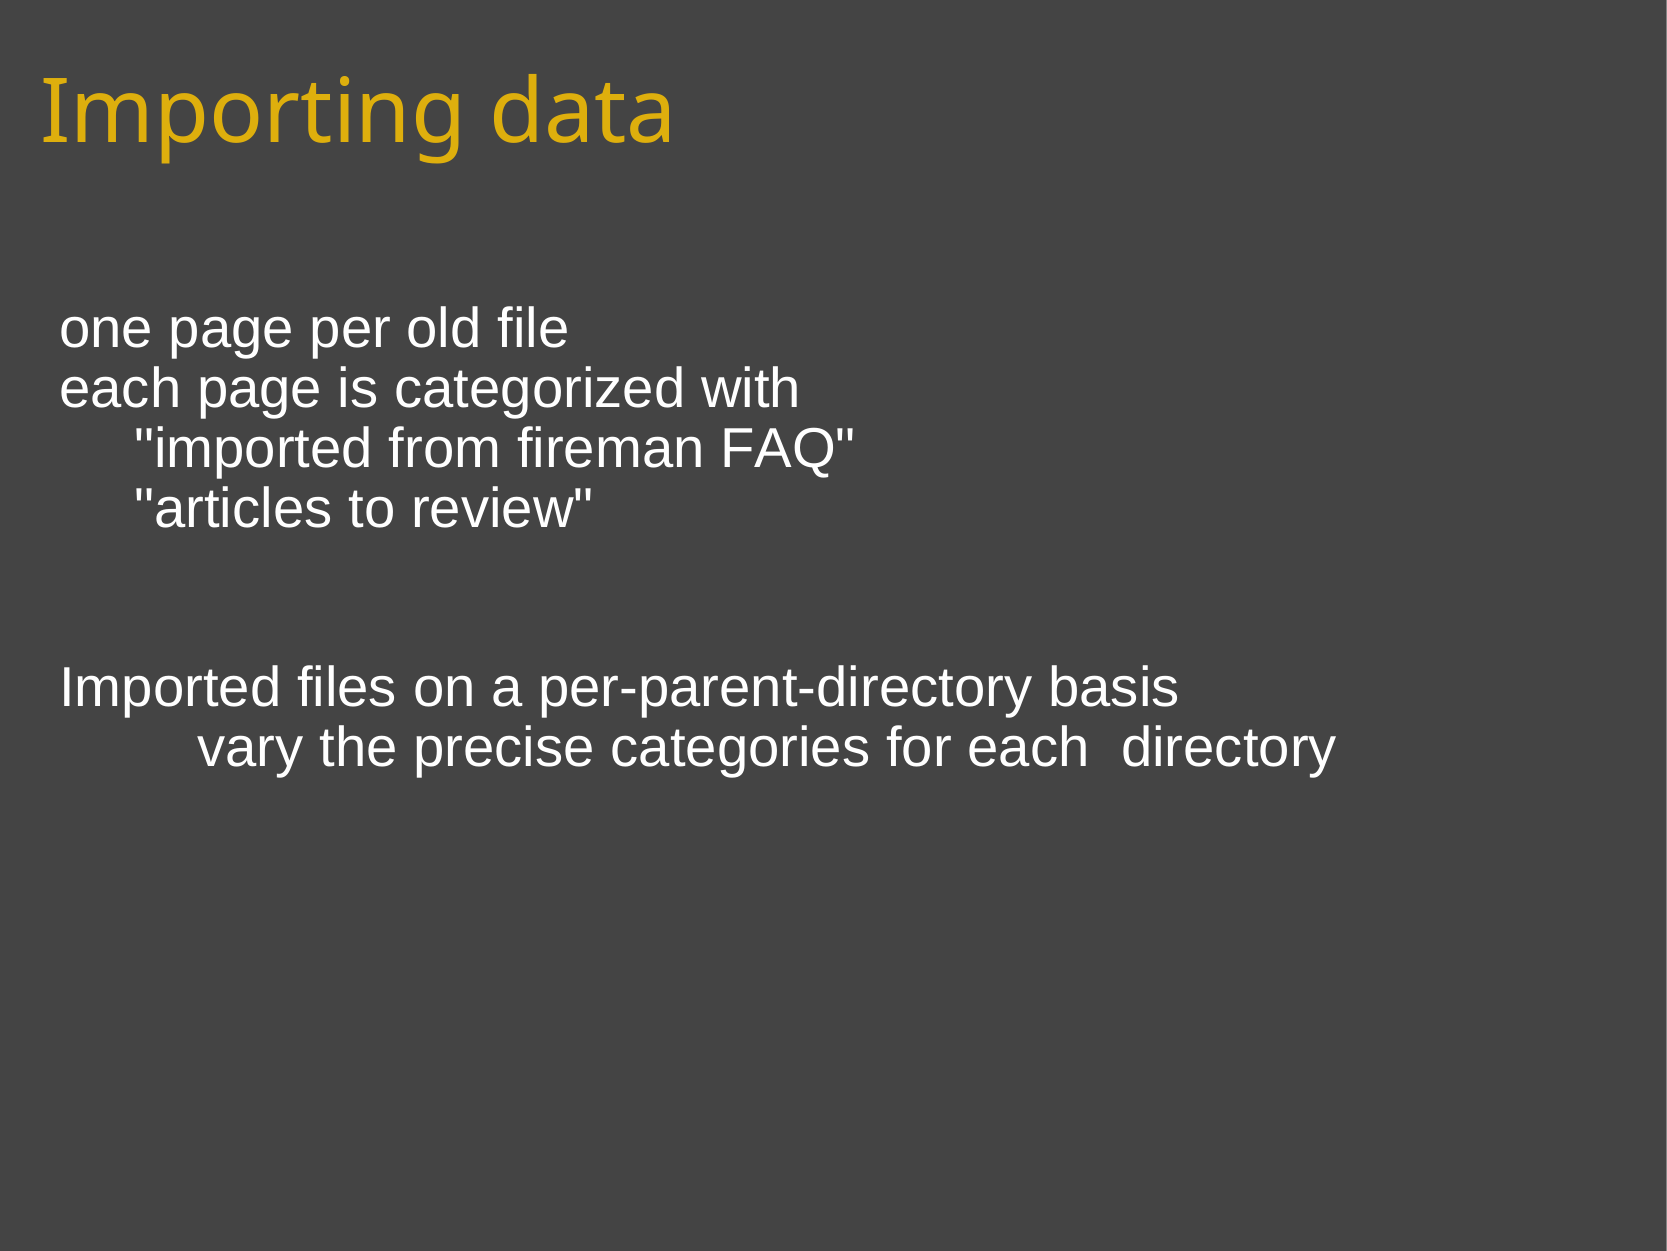

# Importing data
one page per old file
each page is categorized with
"imported from fireman FAQ"
"articles to review"
Imported files on a per-parent-directory basis
    vary the precise categories for each  directory